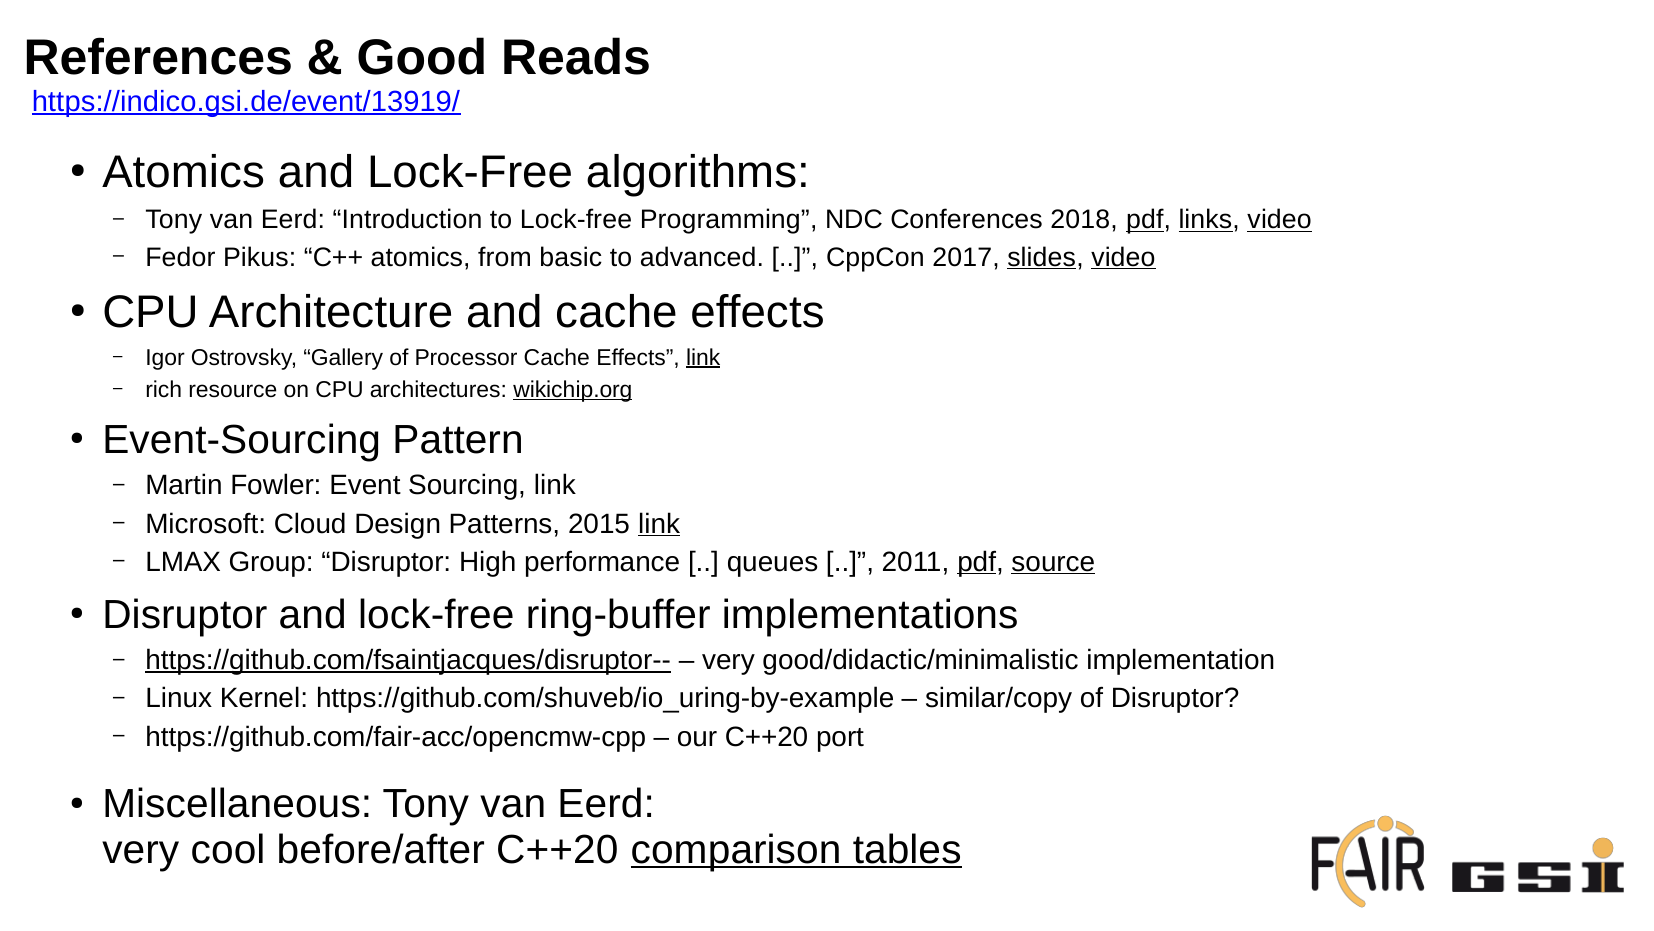

# References & Good Reads https://indico.gsi.de/event/13919/
Atomics and Lock-Free algorithms:
Tony van Eerd: “Introduction to Lock-free Programming”, NDC Conferences 2018, pdf, links, video
Fedor Pikus: “C++ atomics, from basic to advanced. [..]”, CppCon 2017, slides, video
CPU Architecture and cache effects
Igor Ostrovsky, “Gallery of Processor Cache Effects”, link
rich resource on CPU architectures: wikichip.org
Event-Sourcing Pattern
Martin Fowler: Event Sourcing, link
Microsoft: Cloud Design Patterns, 2015 link
LMAX Group: “Disruptor: High performance [..] queues [..]”, 2011, pdf, source
Disruptor and lock-free ring-buffer implementations
https://github.com/fsaintjacques/disruptor-- – very good/didactic/minimalistic implementation
Linux Kernel: https://github.com/shuveb/io_uring-by-example – similar/copy of Disruptor?
https://github.com/fair-acc/opencmw-cpp – our C++20 port
Miscellaneous: Tony van Eerd:
very cool before/after C++20 comparison tables